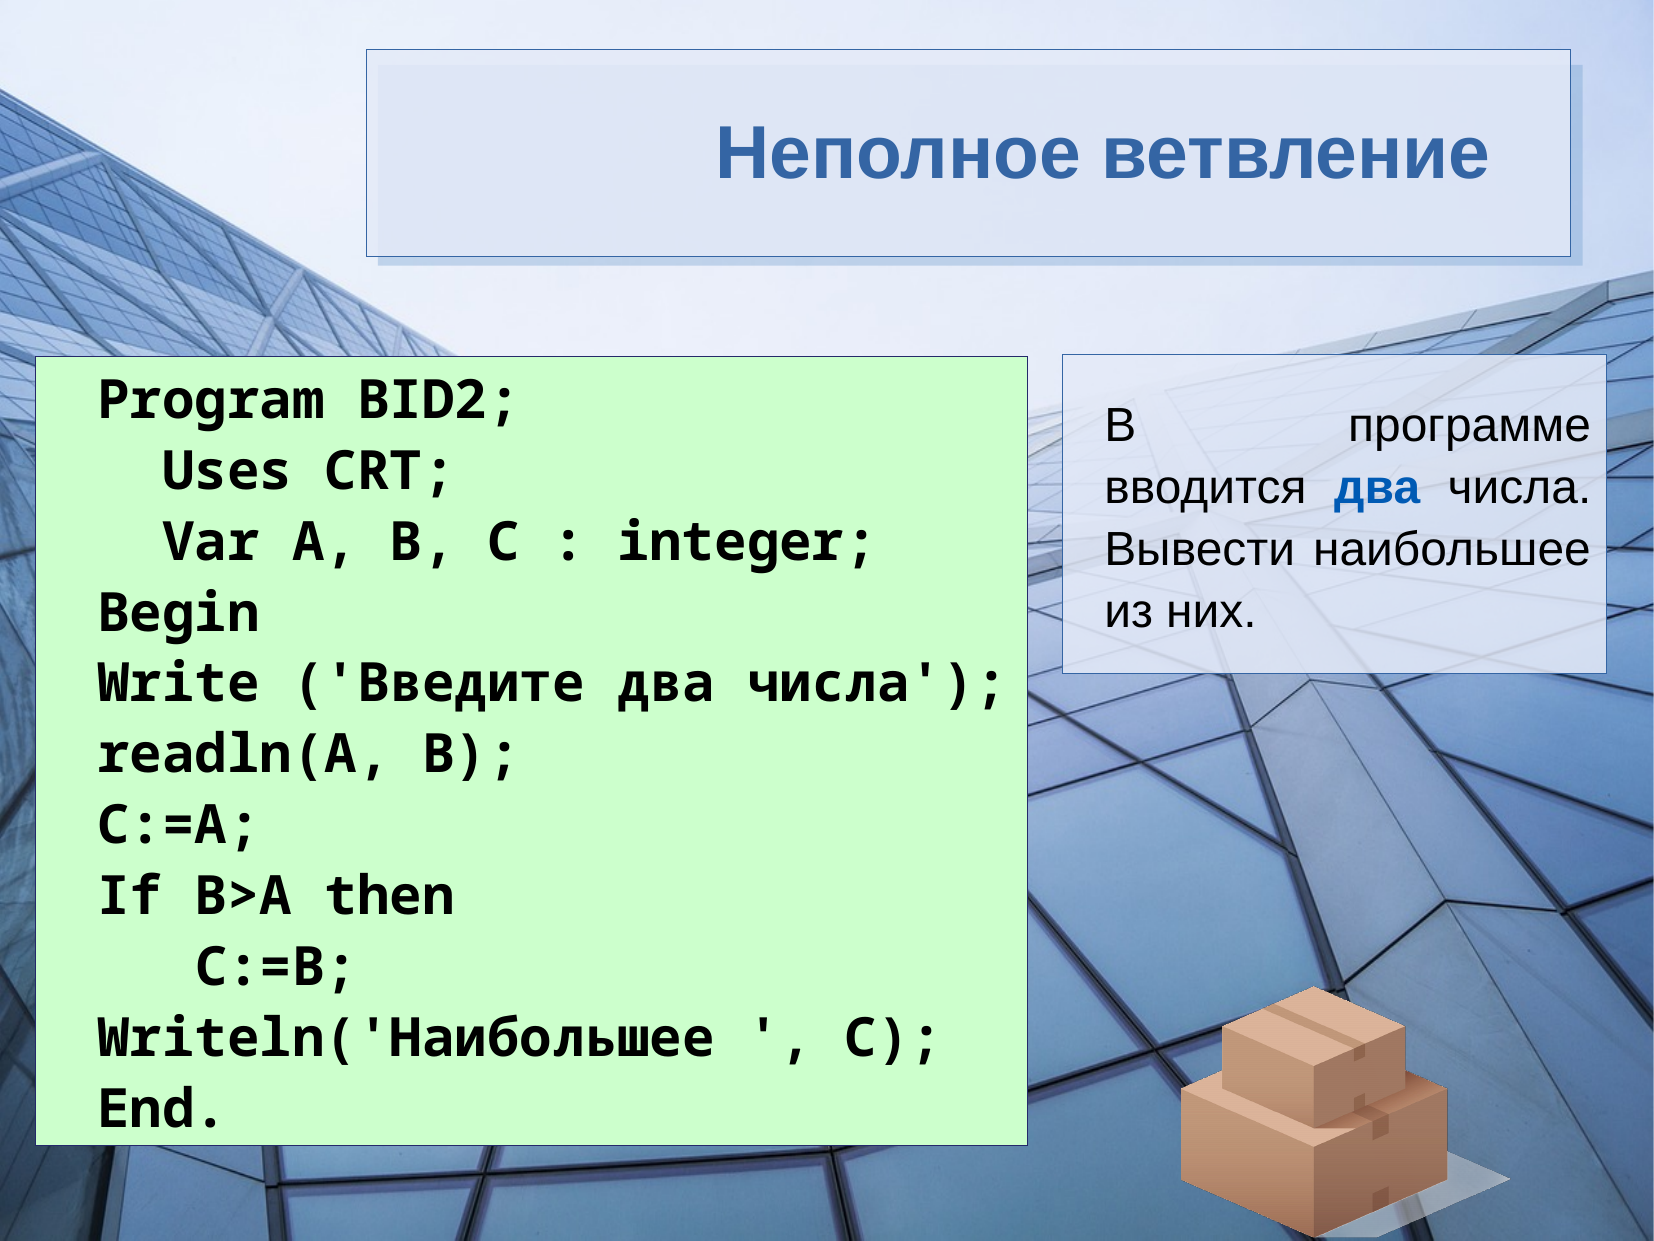

# Неполное ветвление
В программе вводится два числа. Вывести наибольшее из них.
Program BID2;
 Uses CRT;
 Var А, В, С : integer;
Begin
Write ('Введите два числа');
readln(А, В);
C:=A;
If B>A then
 C:=B;
Writeln('Наибольшее ', С);
End.